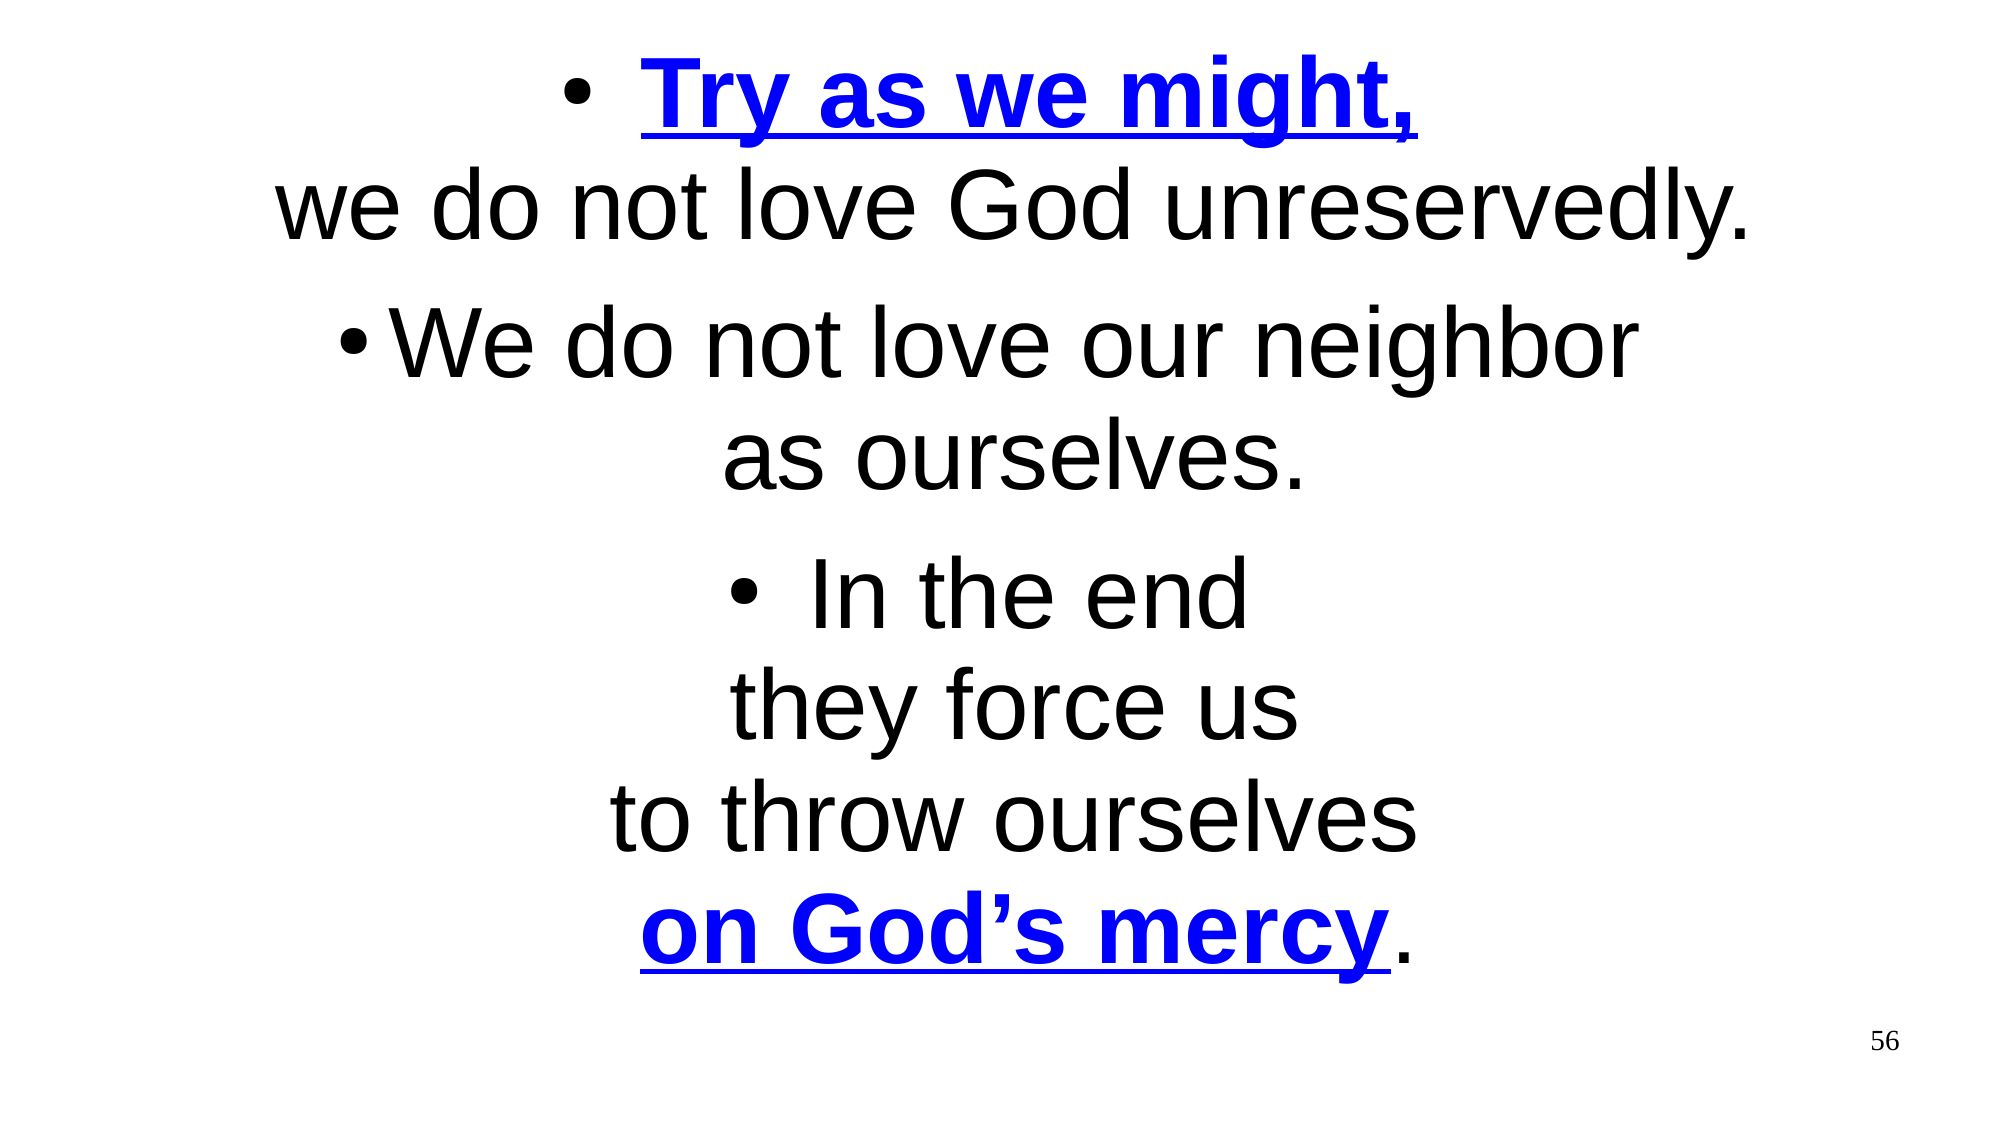

# Try as we might, we do not love God unreservedly.
We do not love our neighbor
as ourselves.
 In the end
they force us
to throw ourselves
on God’s mercy.
56